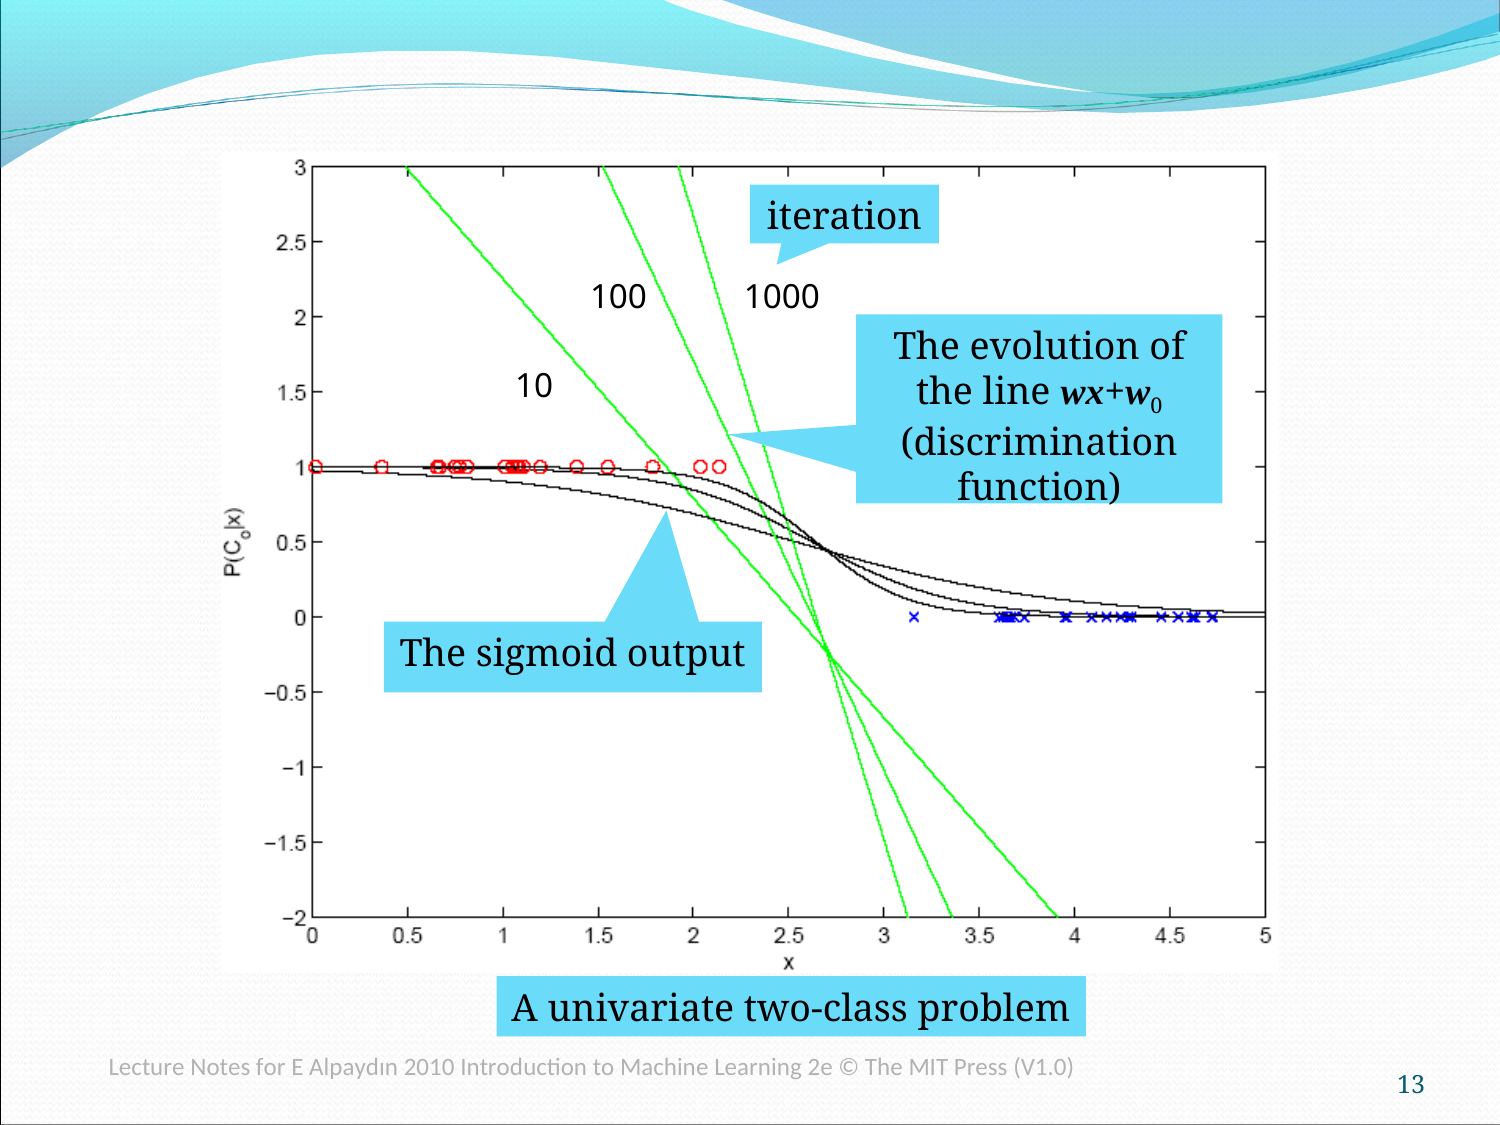

iteration
100
1000
The evolution of the line wx+w0
(discrimination function)
10
The sigmoid output
A univariate two-class problem
Lecture Notes for E Alpaydın 2010 Introduction to Machine Learning 2e © The MIT Press (V1.0)